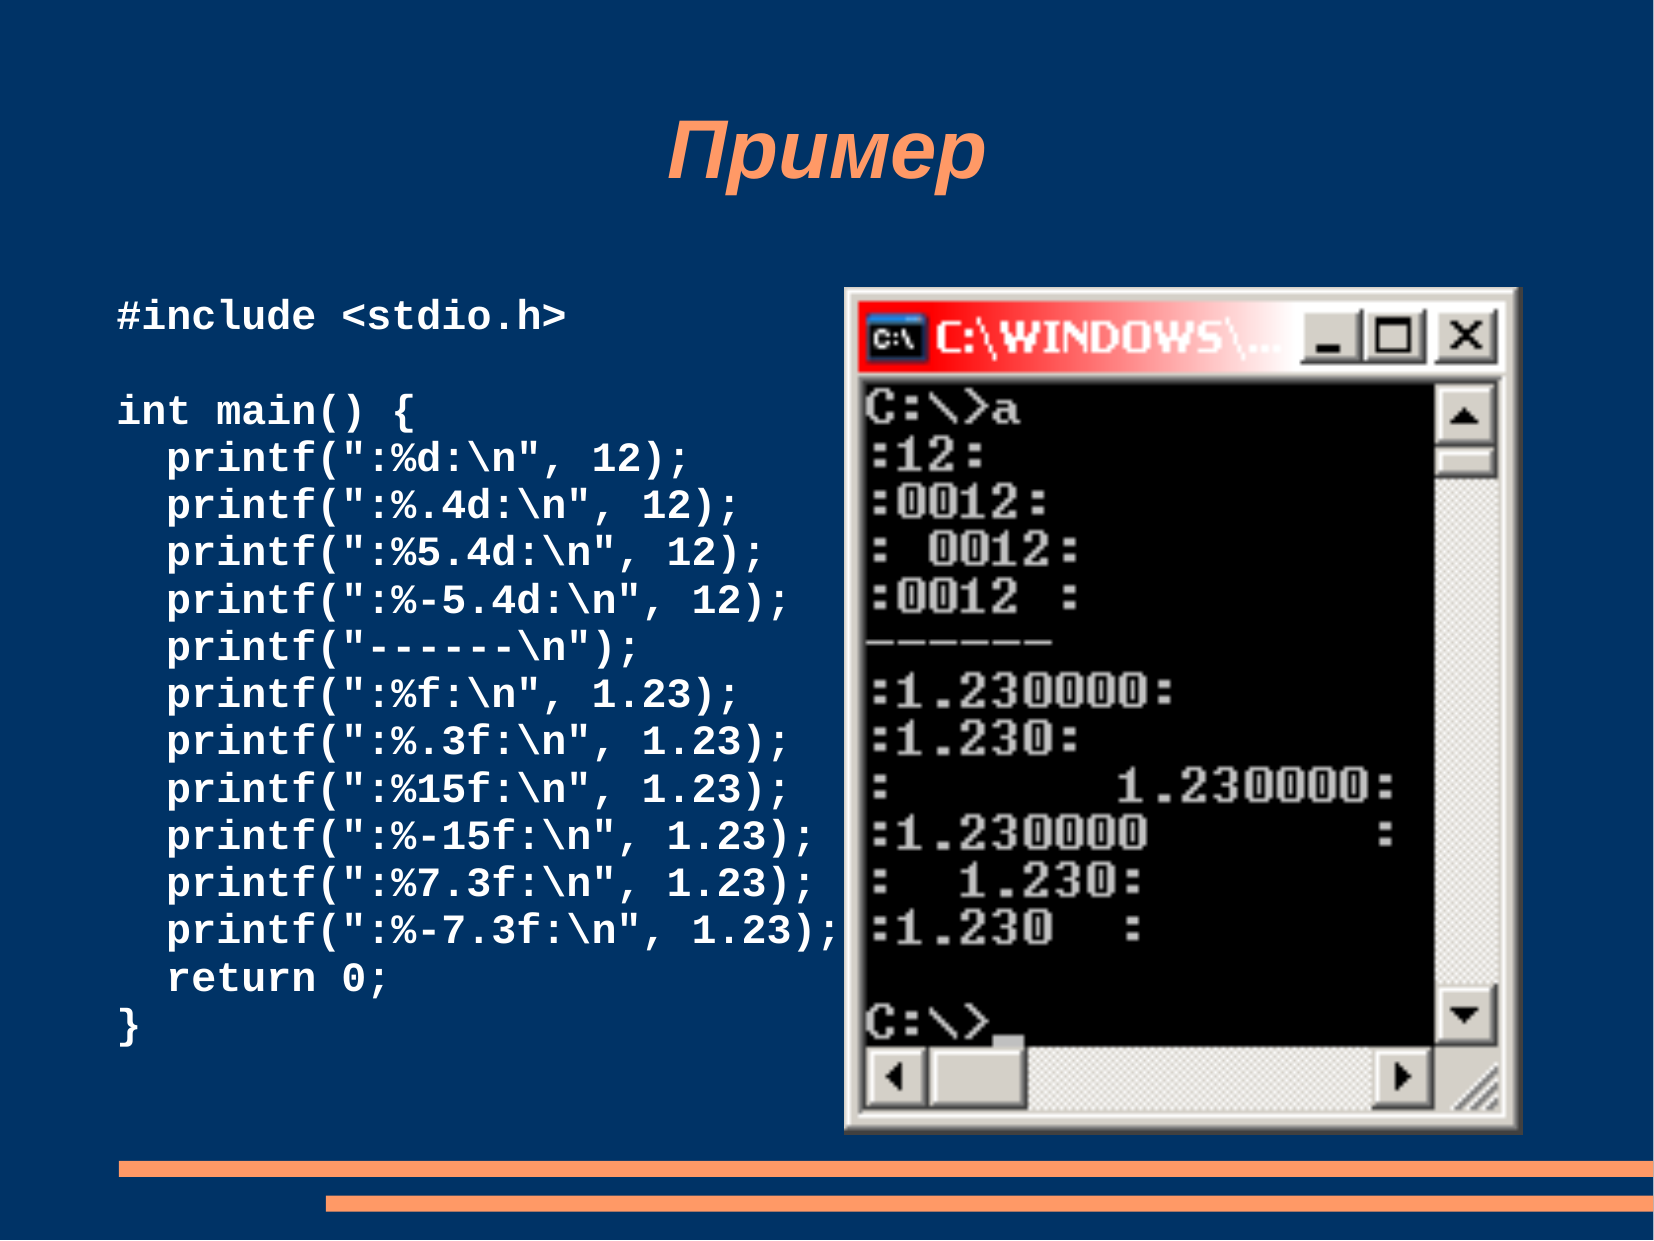

# Пример
#include <stdio.h>
int main() {
 printf(":%d:\n", 12);
 printf(":%.4d:\n", 12);
 printf(":%5.4d:\n", 12);
 printf(":%-5.4d:\n", 12);
 printf("------\n");
 printf(":%f:\n", 1.23);
 printf(":%.3f:\n", 1.23);
 printf(":%15f:\n", 1.23);
 printf(":%-15f:\n", 1.23);
 printf(":%7.3f:\n", 1.23);
 printf(":%-7.3f:\n", 1.23);
 return 0;
}